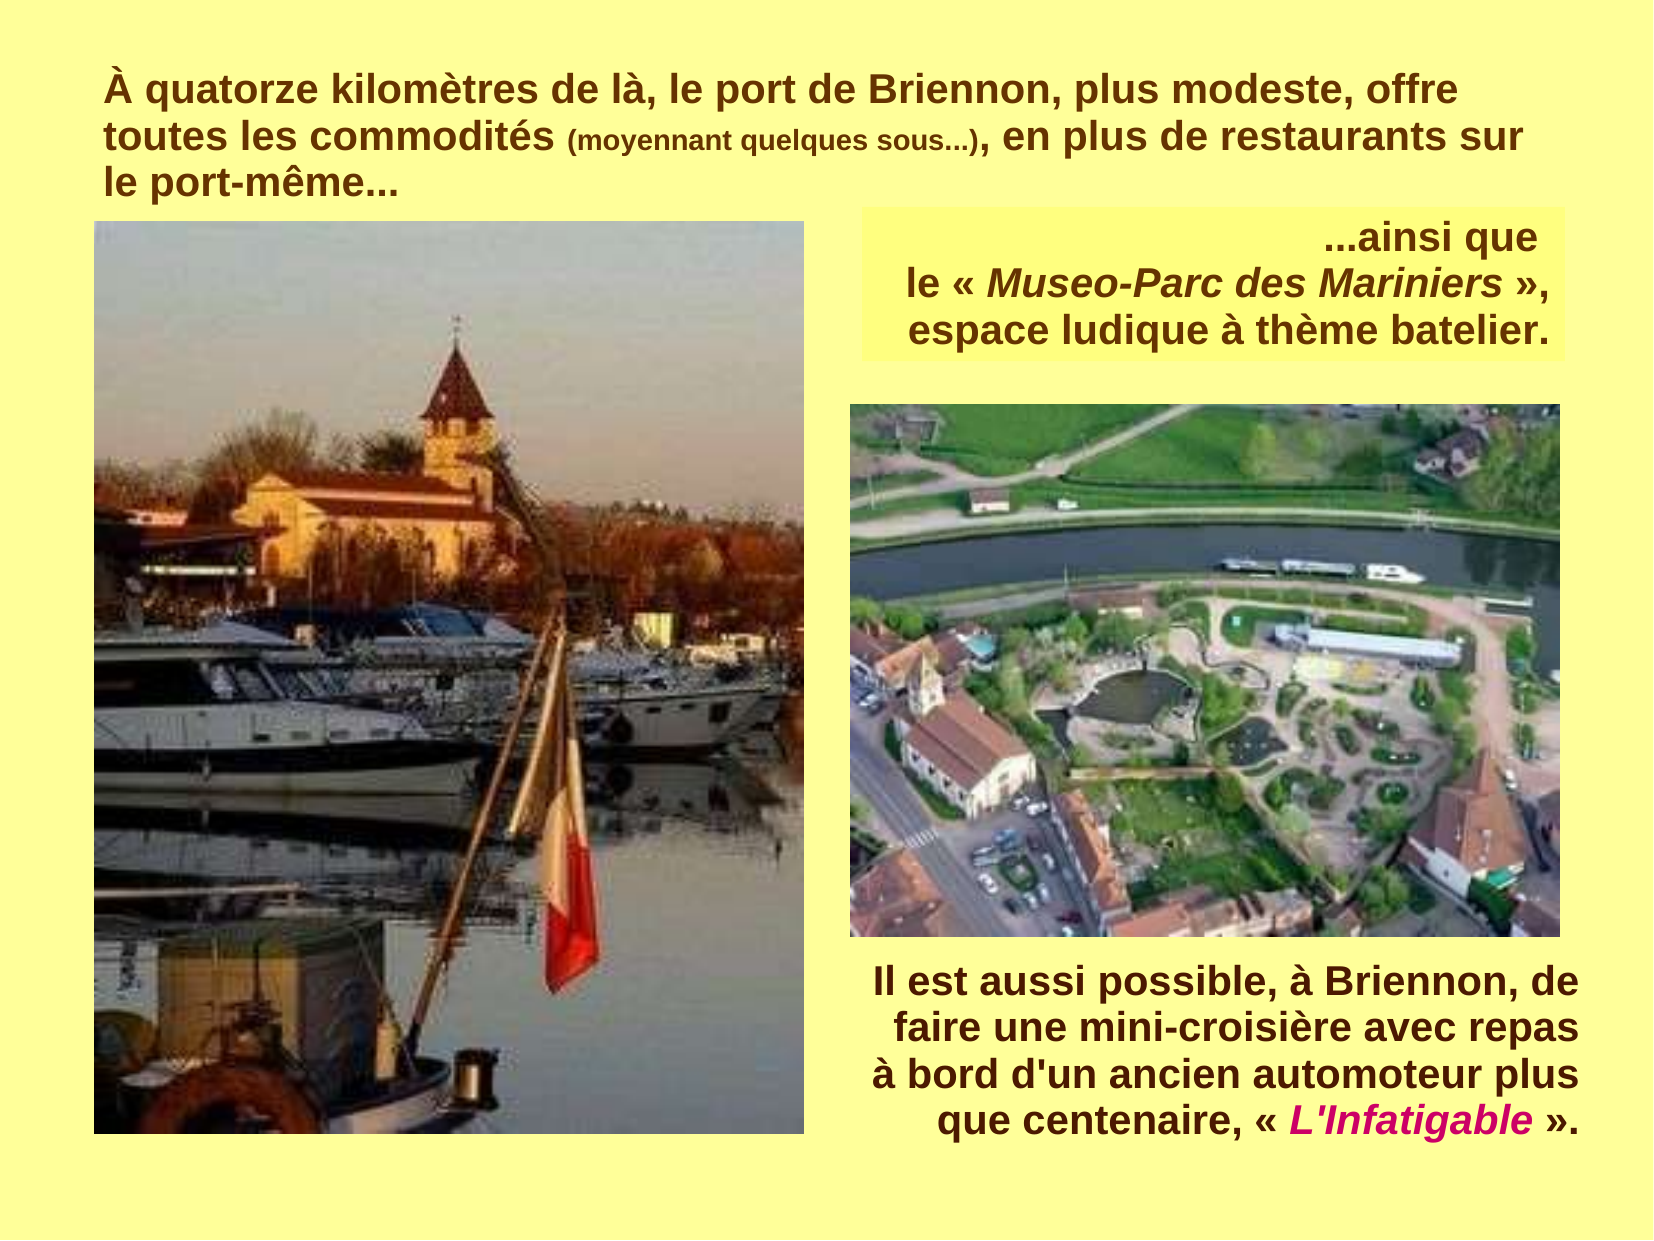

À quatorze kilomètres de là, le port de Briennon, plus modeste, offre toutes les commodités (moyennant quelques sous...), en plus de restaurants sur le port-même...
...ainsi que
le « Museo-Parc des Mariniers », espace ludique à thème batelier.
Il est aussi possible, à Briennon, de faire une mini-croisière avec repas à bord d'un ancien automoteur plus que centenaire, « L'Infatigable ».